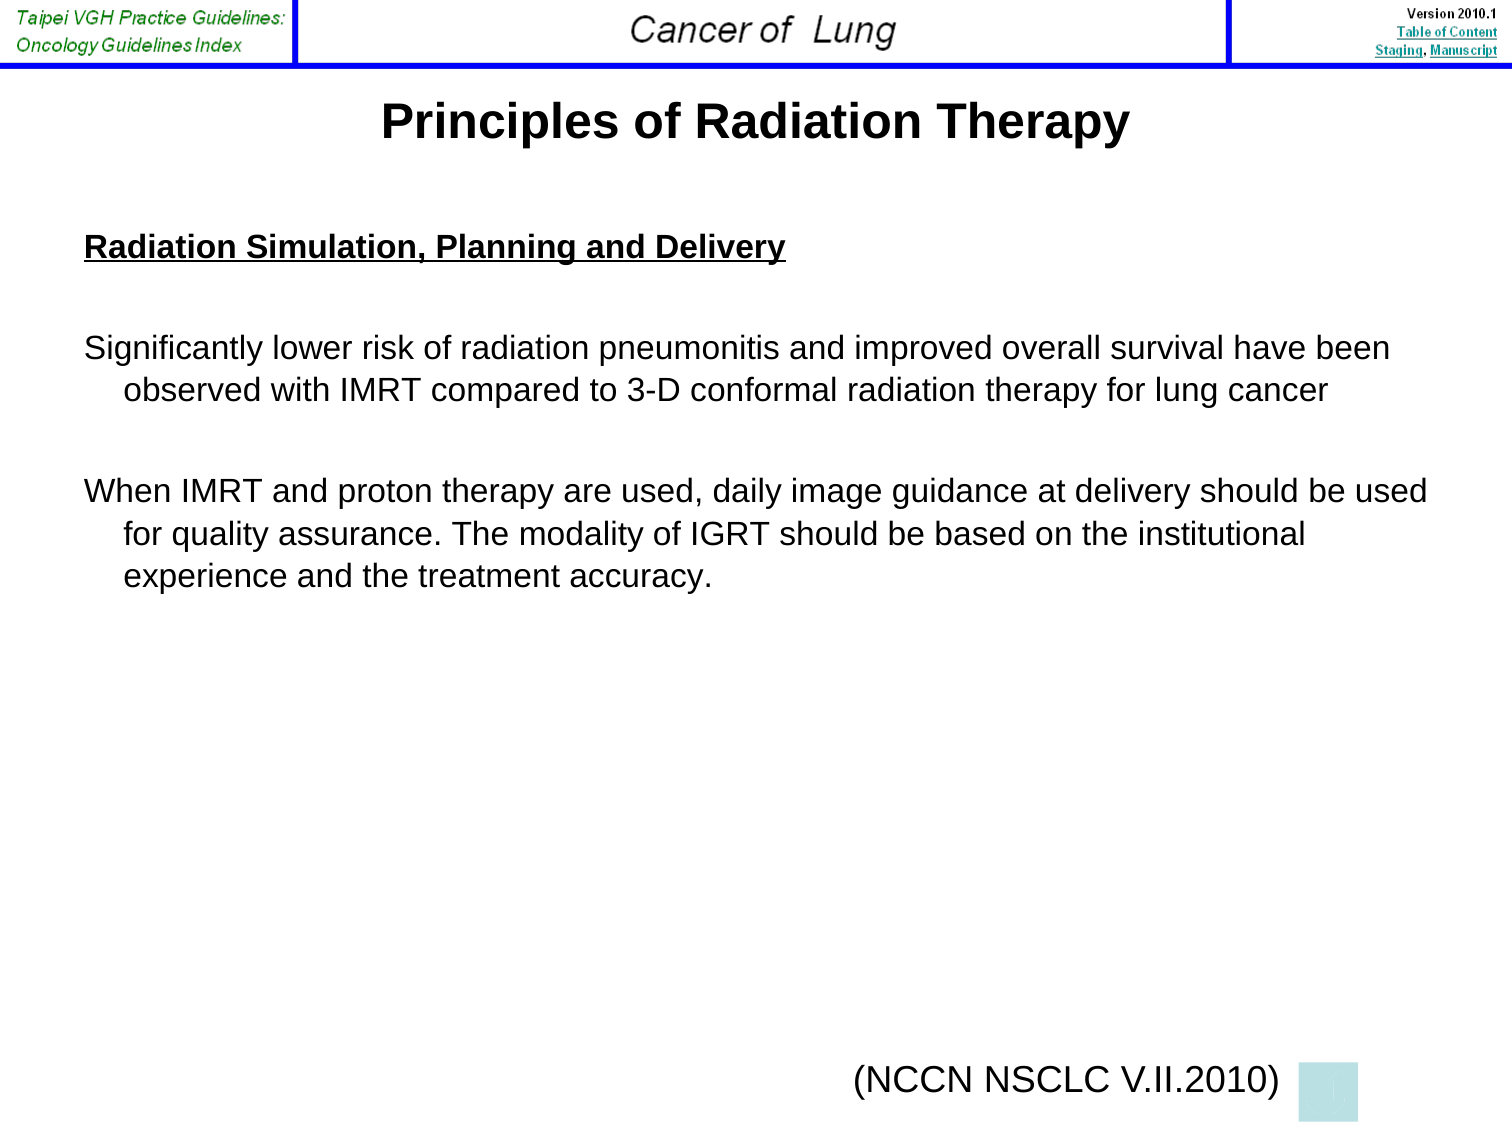

# Principles of Radiation Therapy
Radiation Simulation, Planning and Delivery
Significantly lower risk of radiation pneumonitis and improved overall survival have been observed with IMRT compared to 3-D conformal radiation therapy for lung cancer
When IMRT and proton therapy are used, daily image guidance at delivery should be used for quality assurance. The modality of IGRT should be based on the institutional experience and the treatment accuracy.
(NCCN NSCLC V.II.2010)